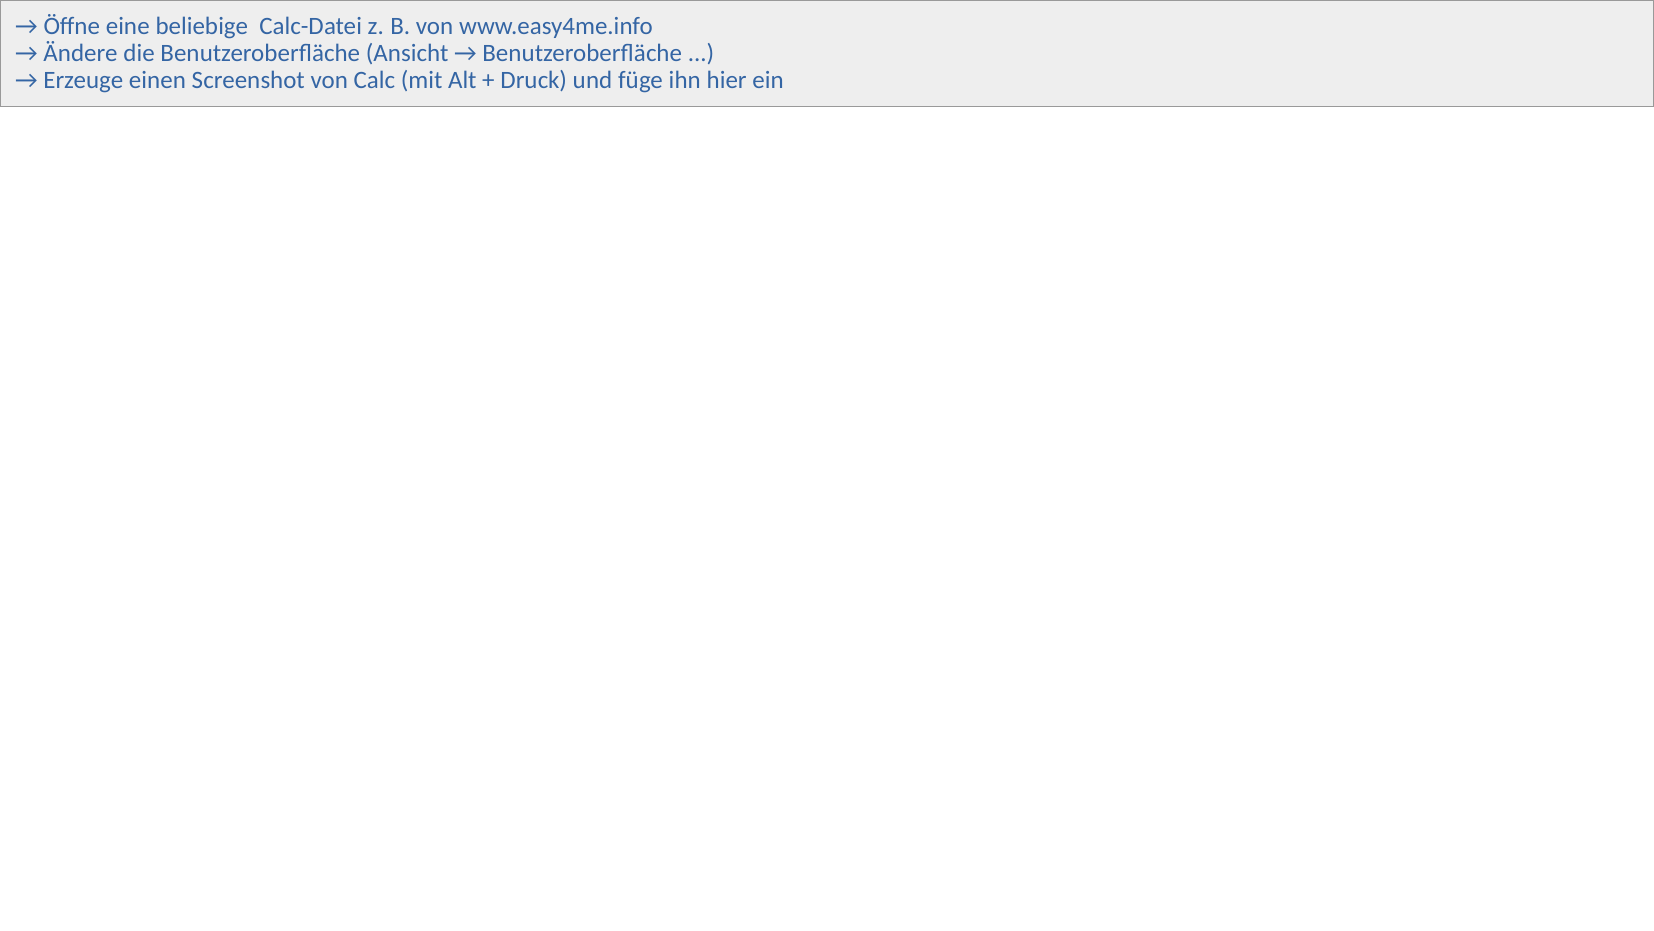

→ Öffne eine beliebige Calc-Datei z. B. von www.easy4me.info
→ Ändere die Benutzeroberfläche (Ansicht → Benutzeroberfläche ...)
→ Erzeuge einen Screenshot von Calc (mit Alt + Druck) und füge ihn hier ein